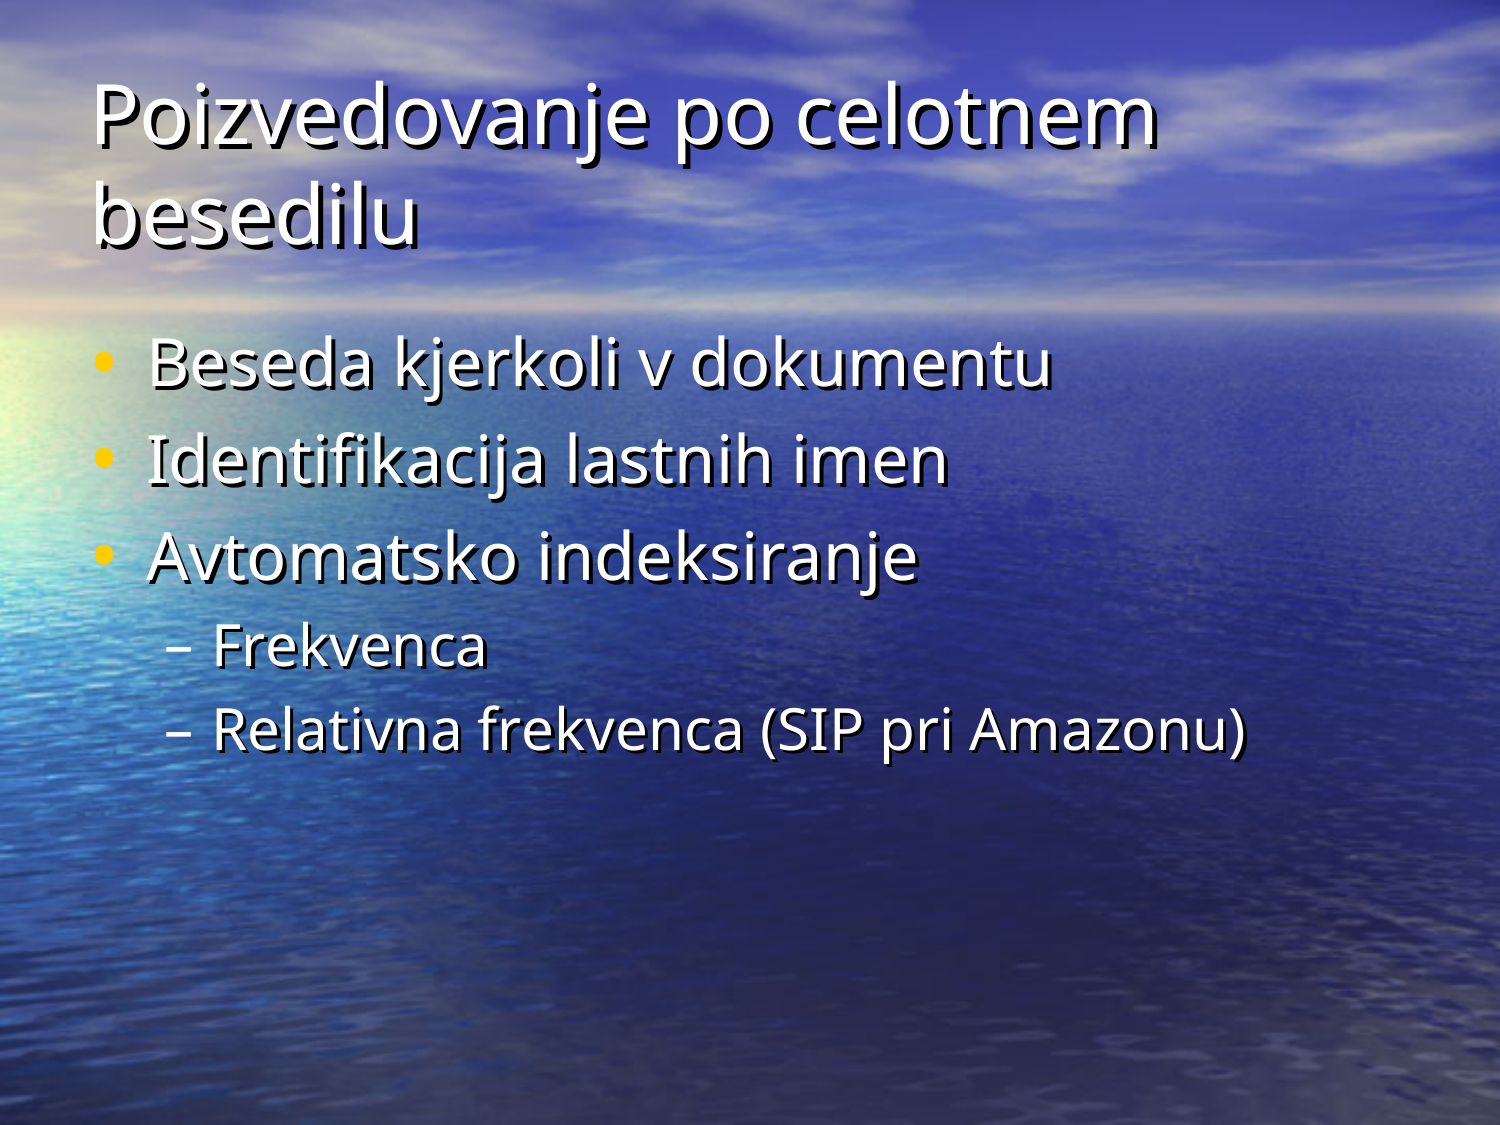

# Poizvedovanje po celotnem besedilu
Beseda kjerkoli v dokumentu
Identifikacija lastnih imen
Avtomatsko indeksiranje
Frekvenca
Relativna frekvenca (SIP pri Amazonu)